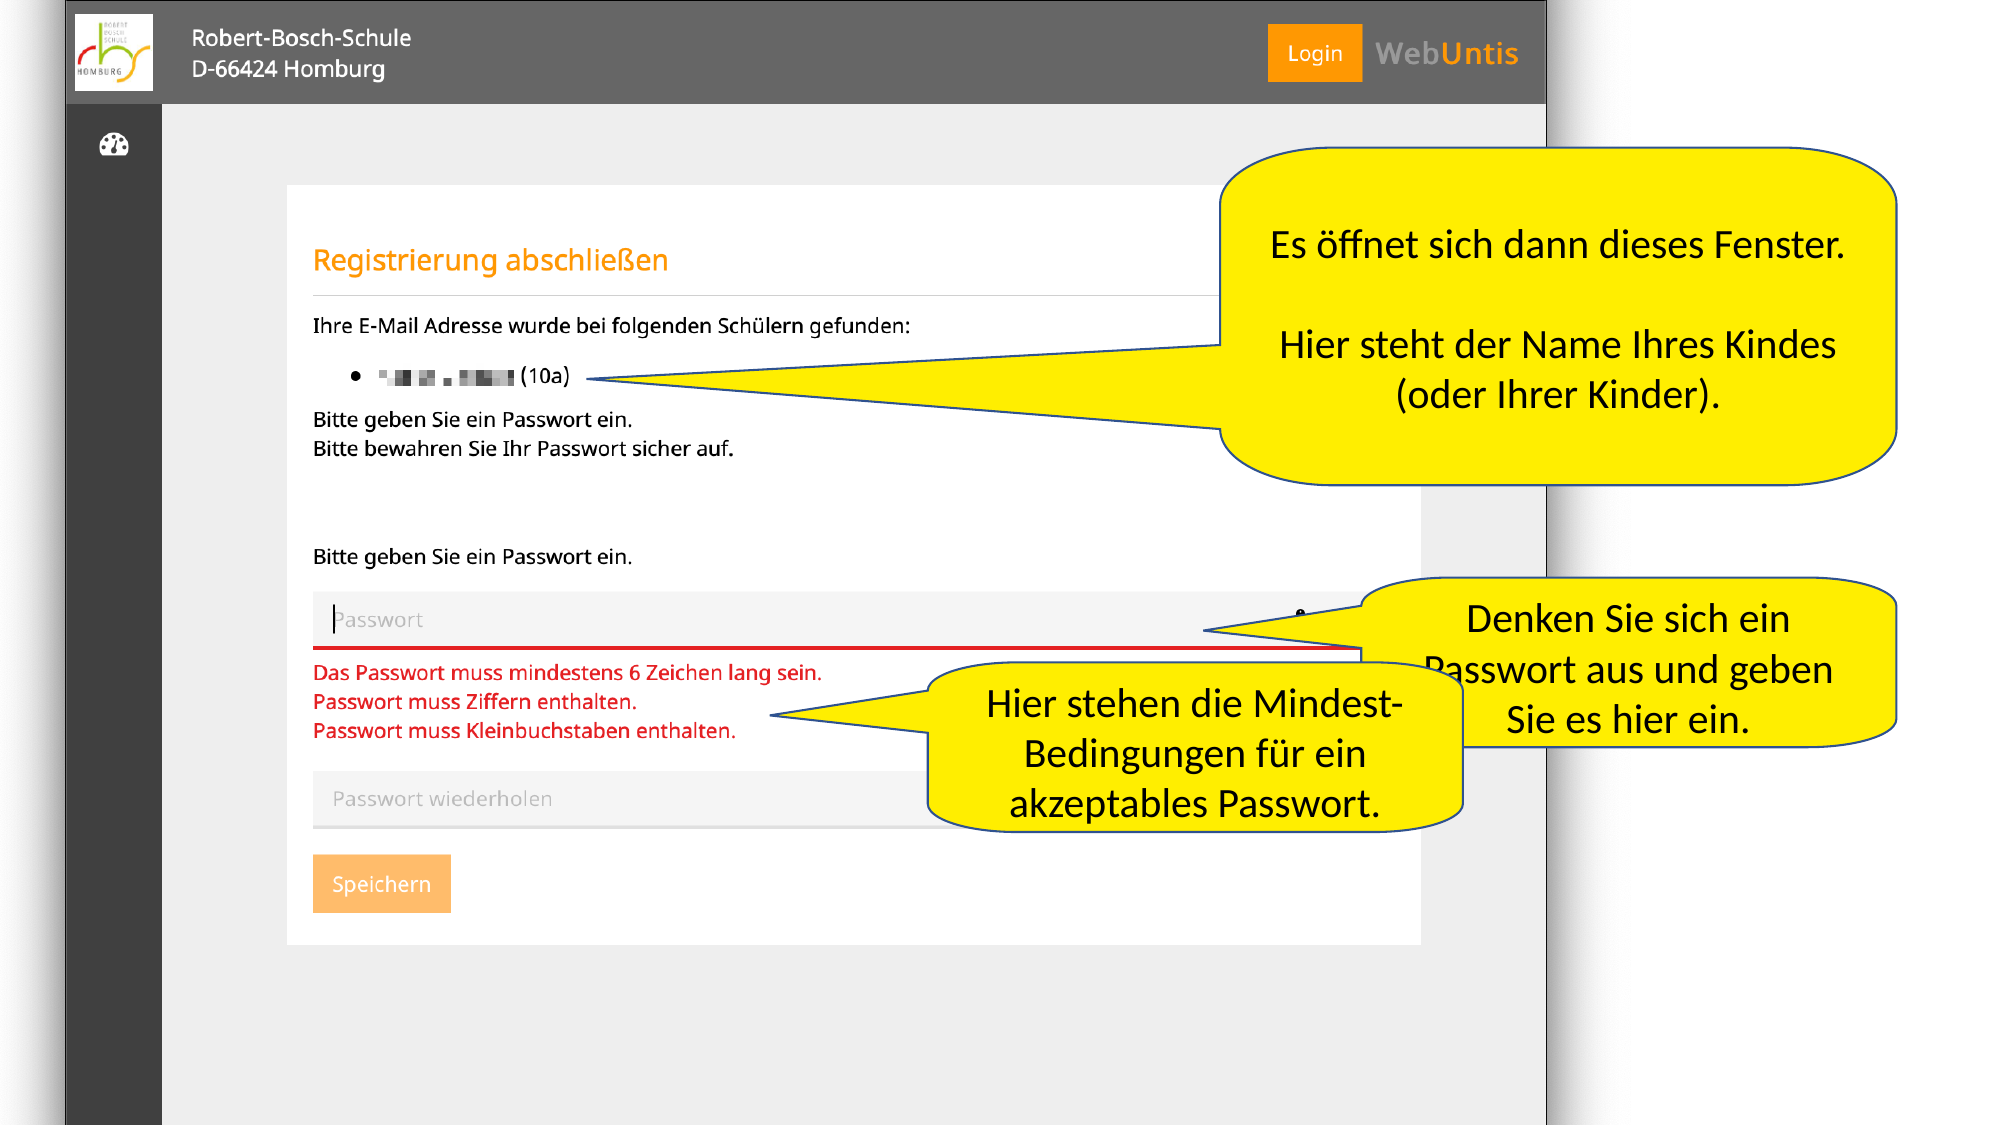

Es öffnet sich dann dieses Fenster.
Hier steht der Name Ihres Kindes (oder Ihrer Kinder).
Denken Sie sich ein Passwort aus und geben Sie es hier ein.
Hier stehen die Mindest-Bedingungen für ein akzeptables Passwort.